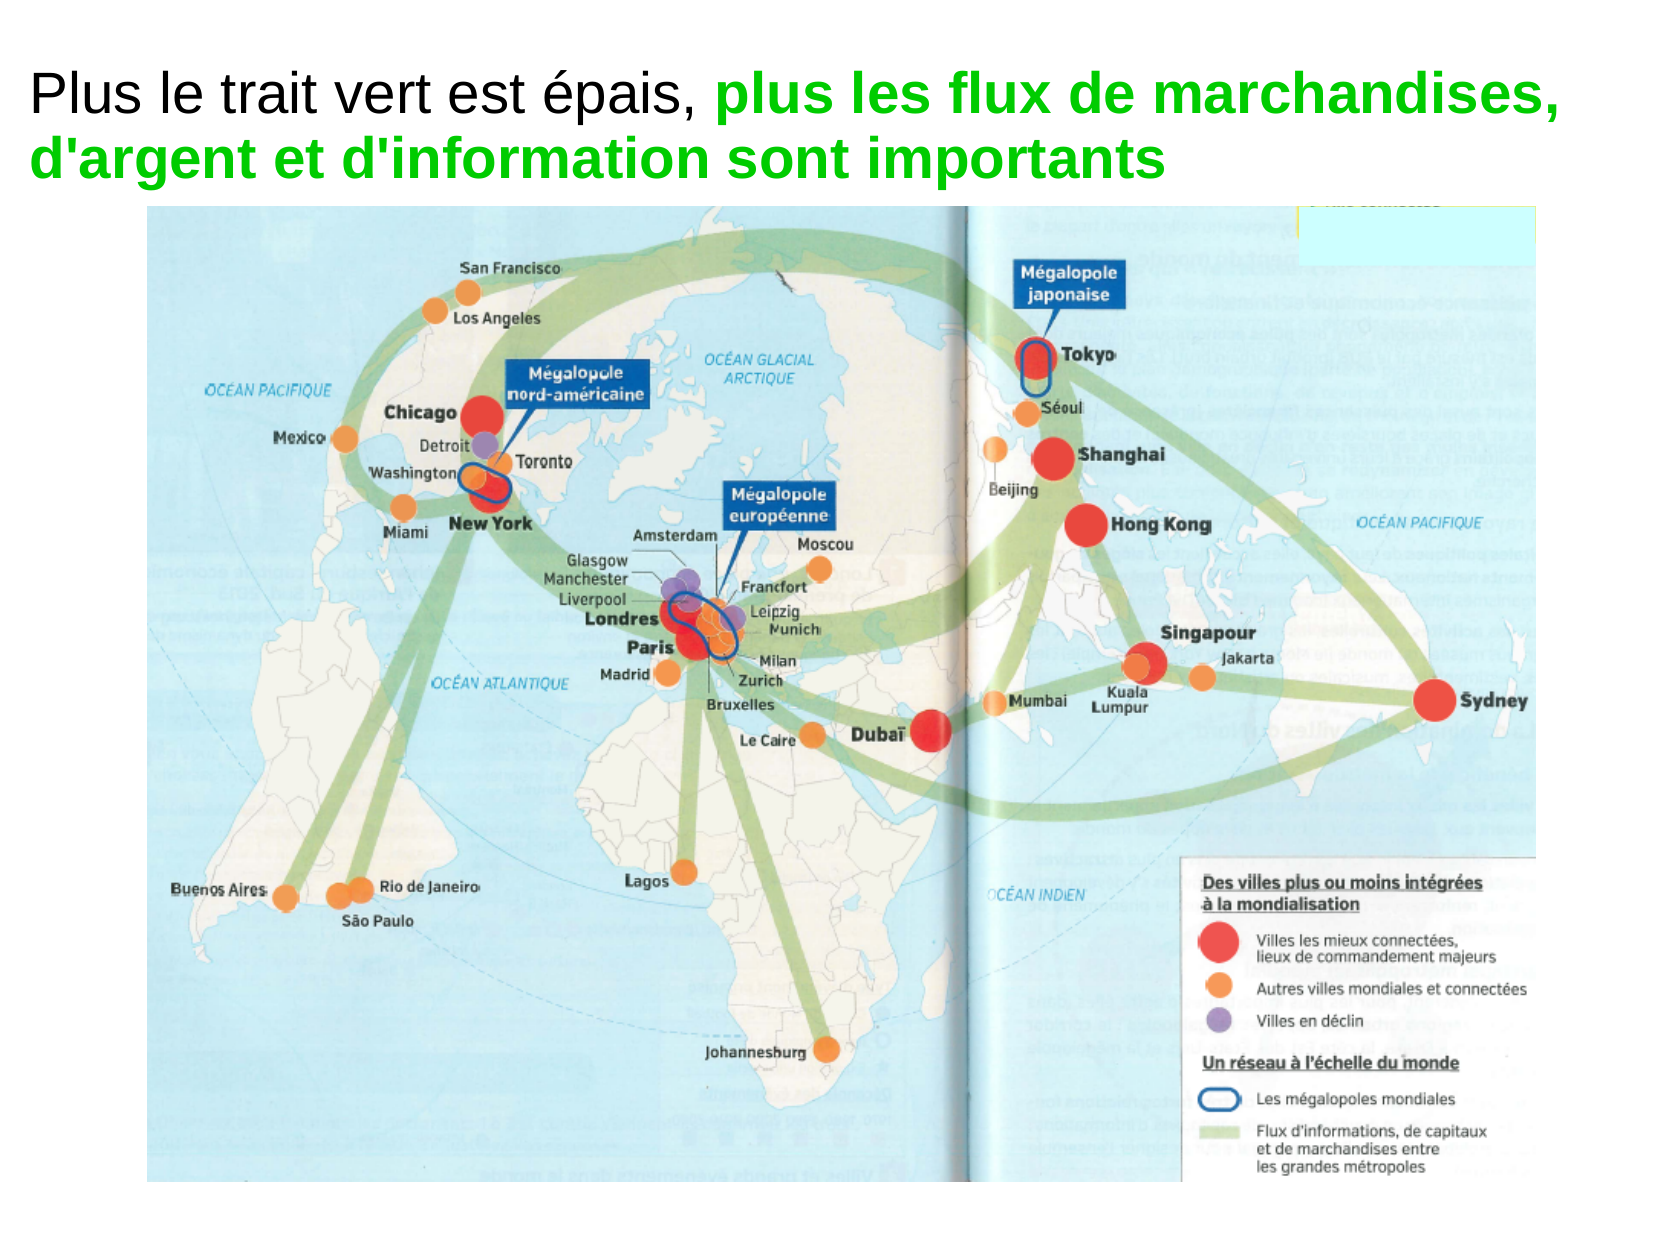

# Plus le trait vert est épais, plus les flux de marchandises, d'argent et d'information sont importants